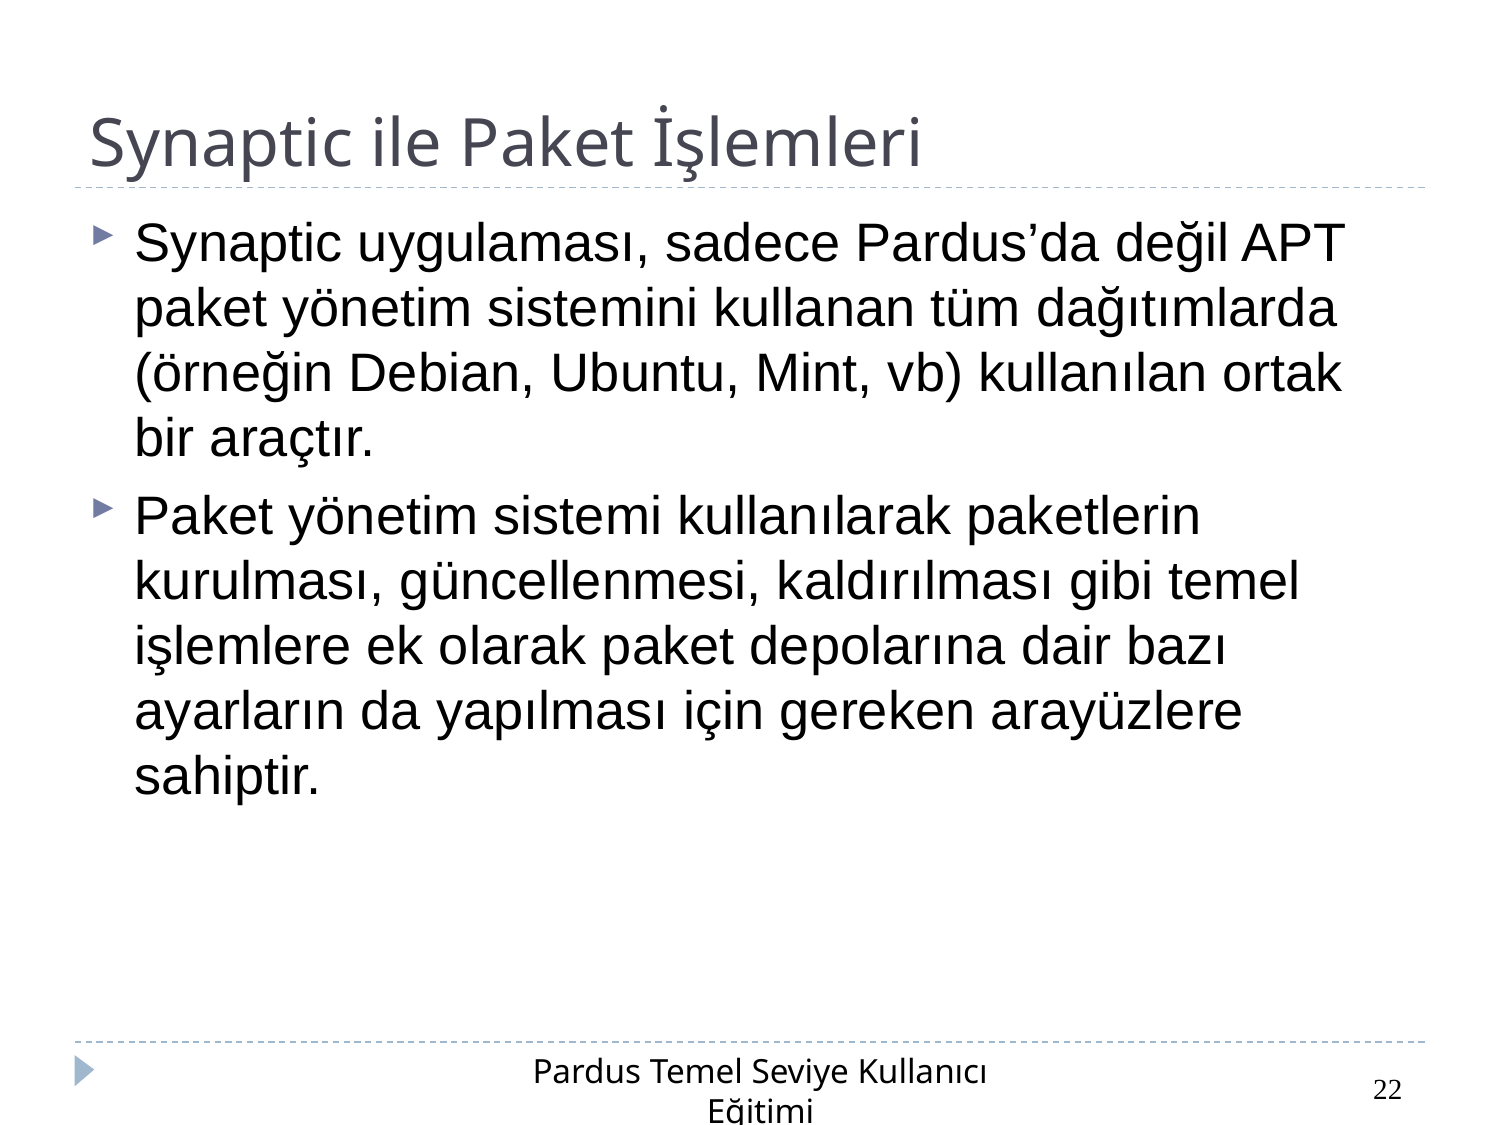

# Synaptic ile Paket İşlemleri
Synaptic uygulaması, sadece Pardus’da değil APT paket yönetim sistemini kullanan tüm dağıtımlarda (örneğin Debian, Ubuntu, Mint, vb) kullanılan ortak bir araçtır.
Paket yönetim sistemi kullanılarak paketlerin kurulması, güncellenmesi, kaldırılması gibi temel işlemlere ek olarak paket depolarına dair bazı ayarların da yapılması için gereken arayüzlere sahiptir.